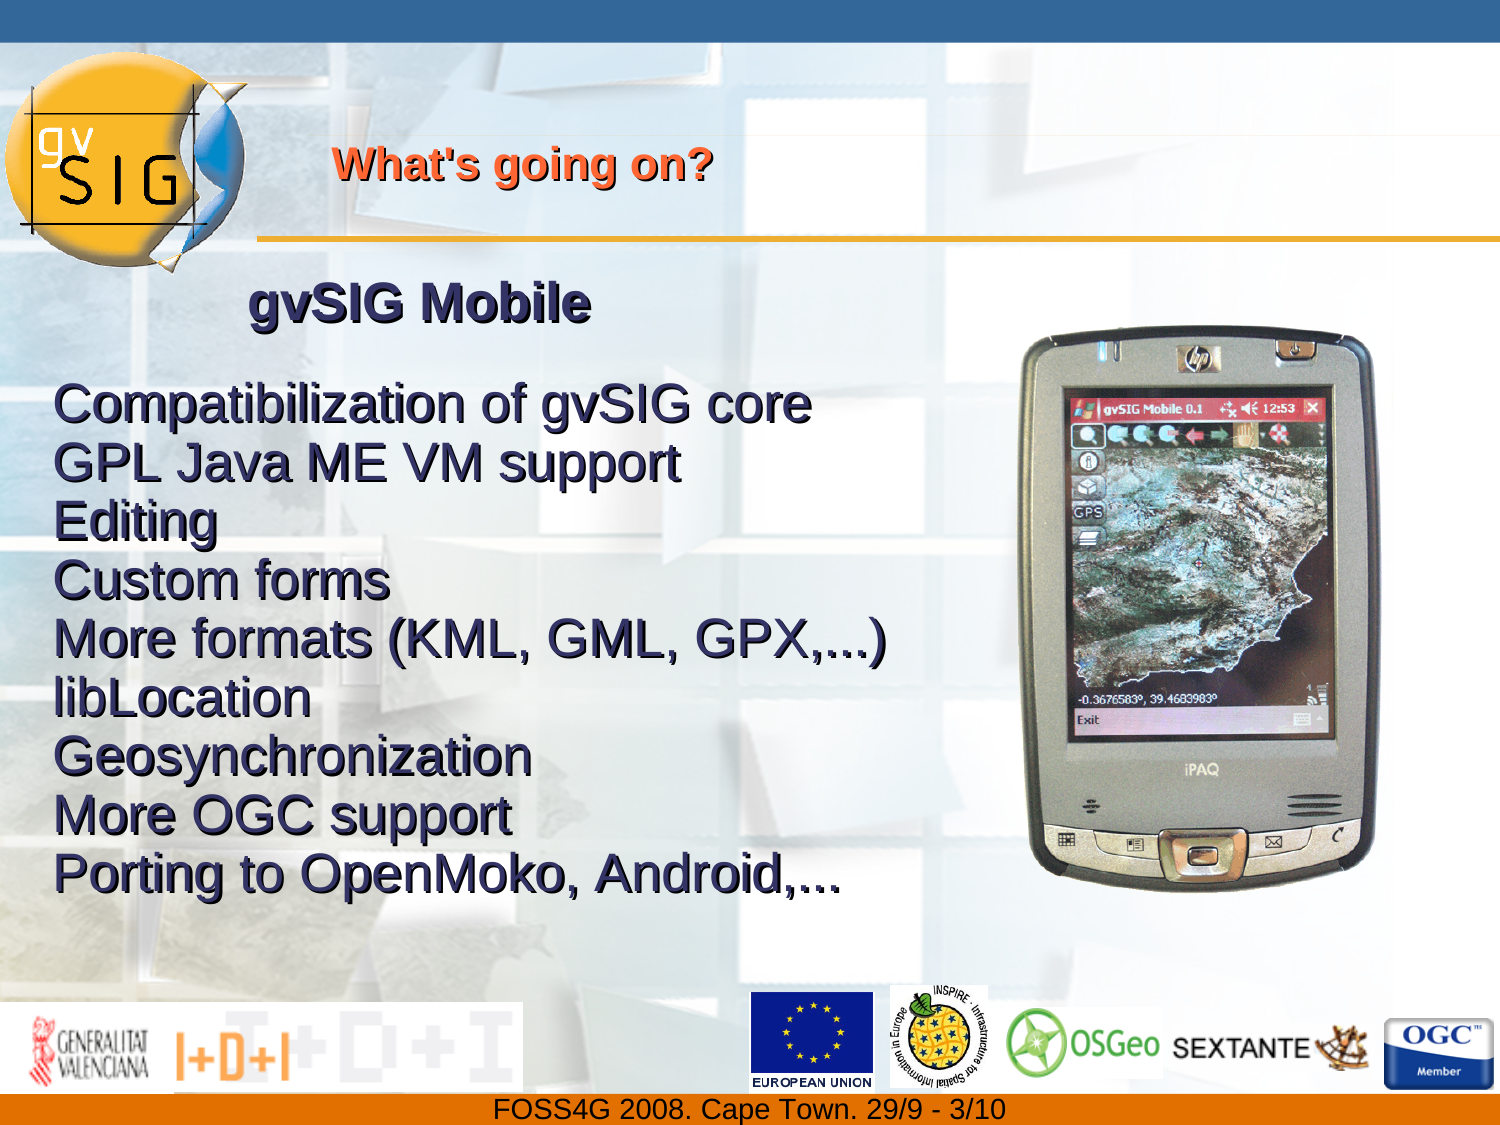

#
What's going on?
gvSIG Mobile
Compatibilization of gvSIG core
GPL Java ME VM support
Editing
Custom forms
More formats (KML, GML, GPX,...)
libLocation
Geosynchronization
More OGC support
Porting to OpenMoko, Android,...